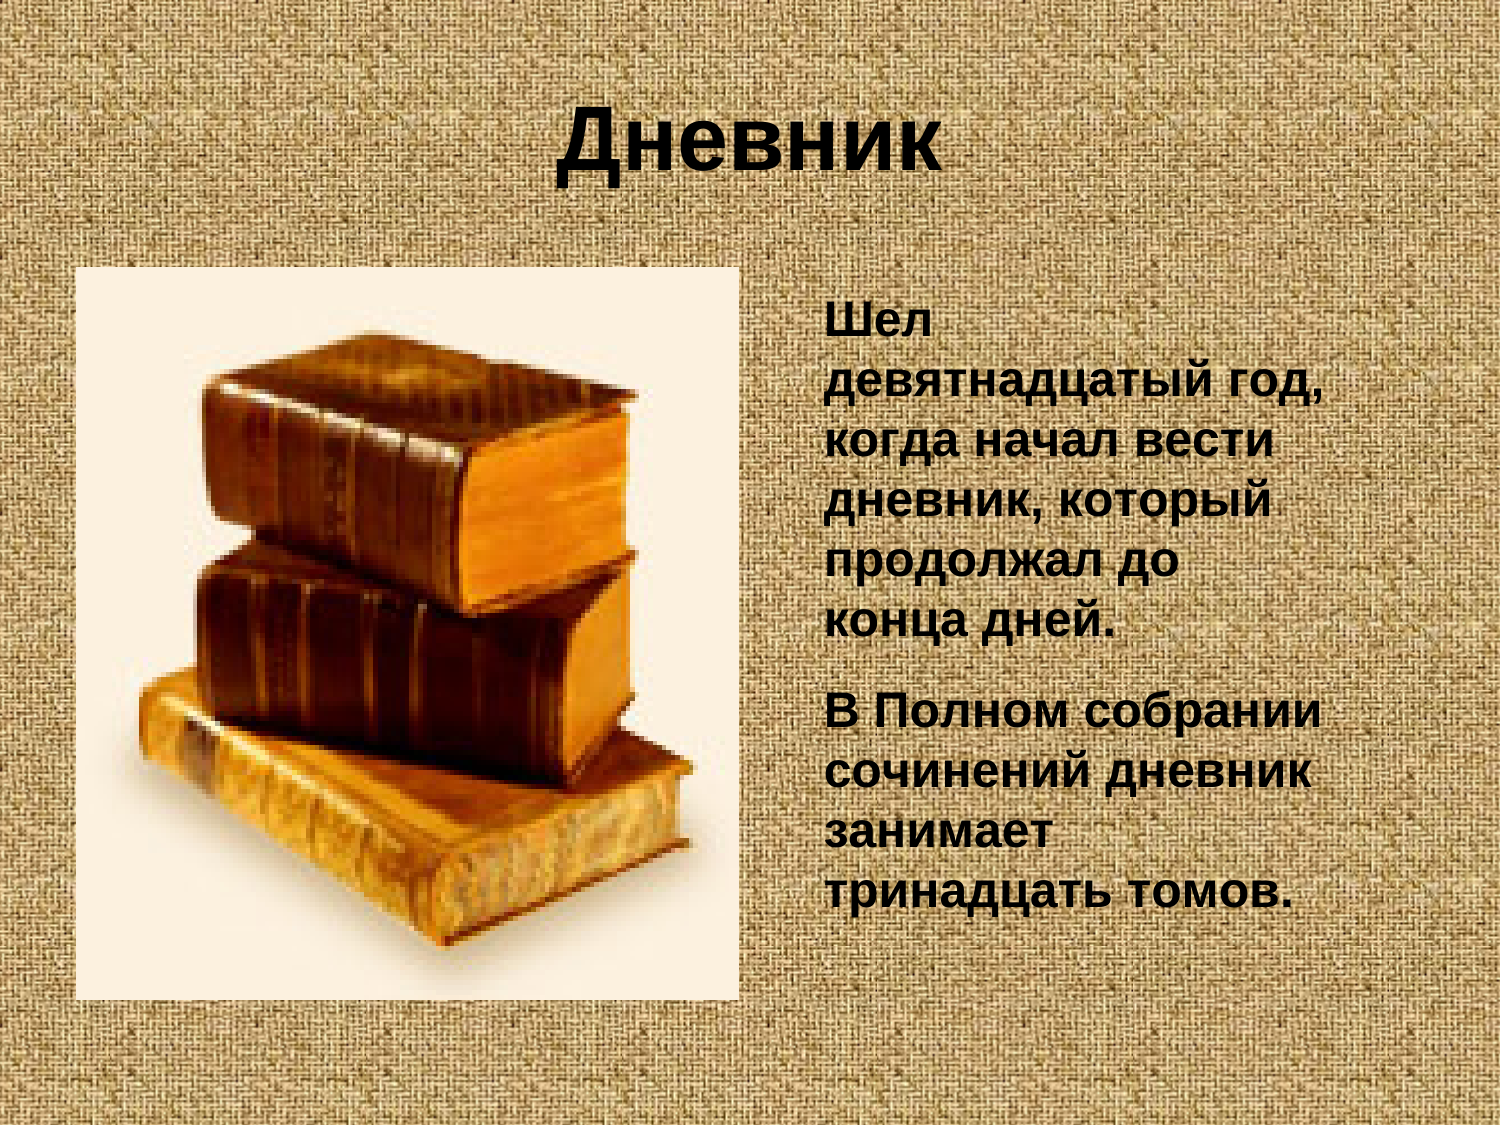

# Дневник
Шел девятнадцатый год, когда начал вести дневник, который продолжал до конца дней.
В Полном собрании сочинений дневник занимает тринадцать томов.